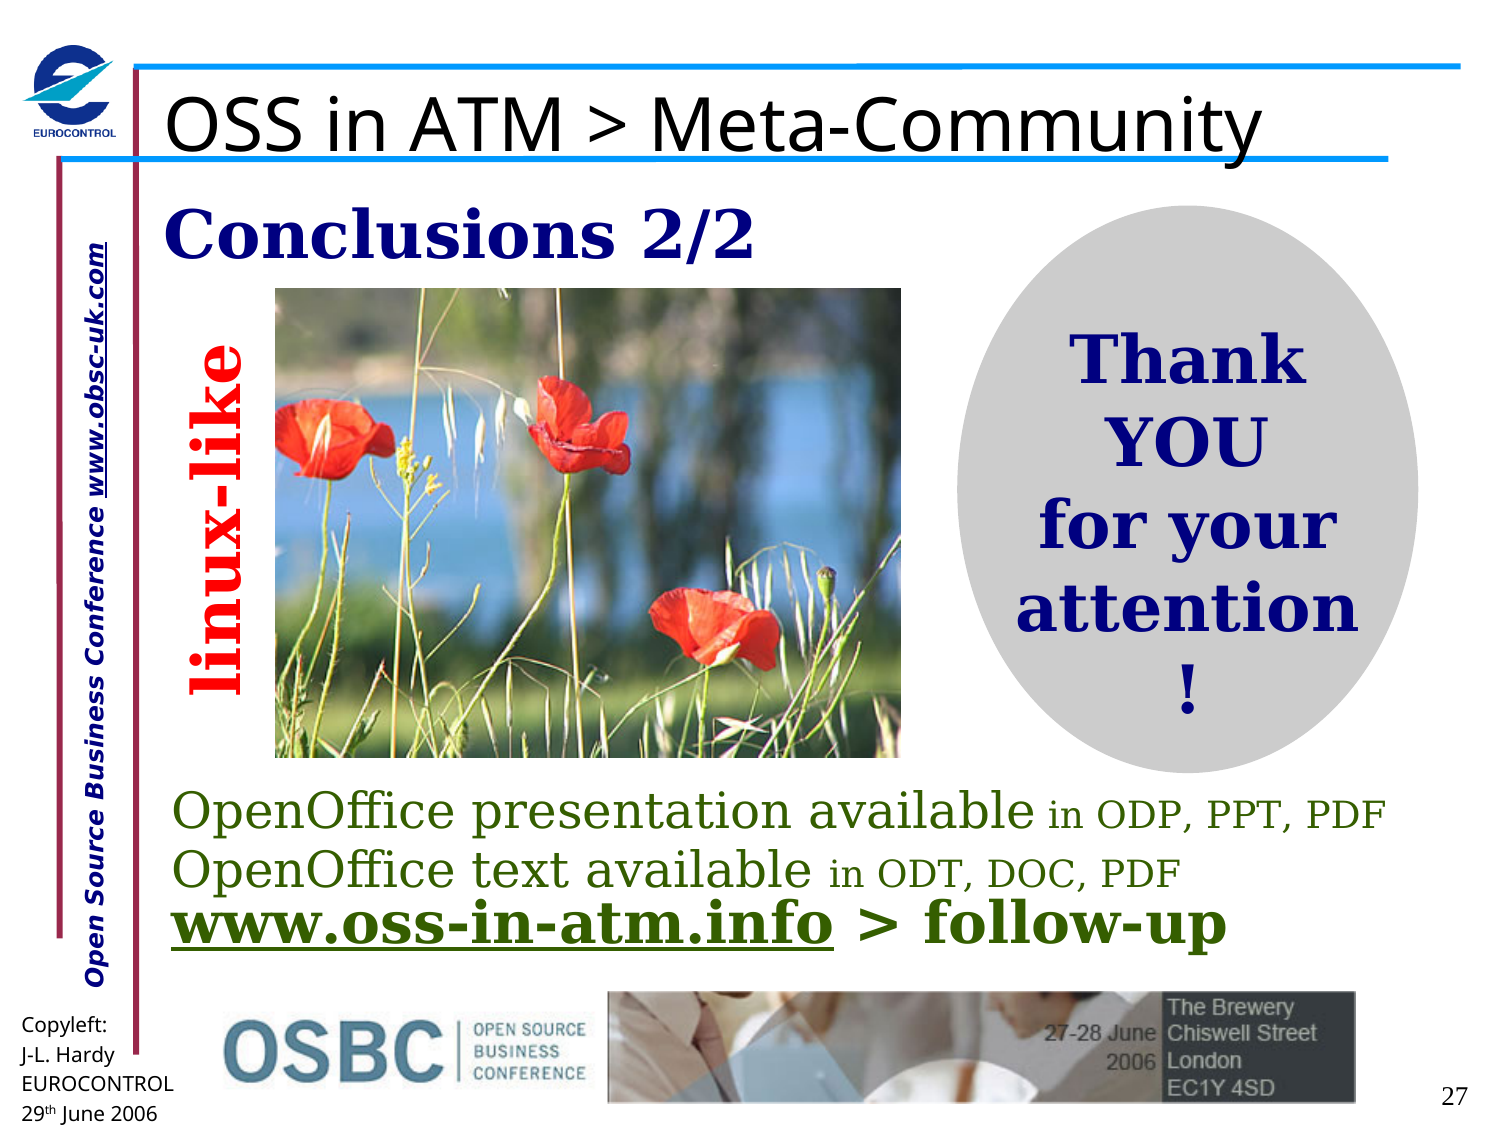

# Conclusions 2/2
Thank YOU
for your
attention
!
linux-like
OpenOffice presentation available in ODP, PPT, PDF
OpenOffice text available in ODT, DOC, PDF
www.oss-in-atm.info > follow-up